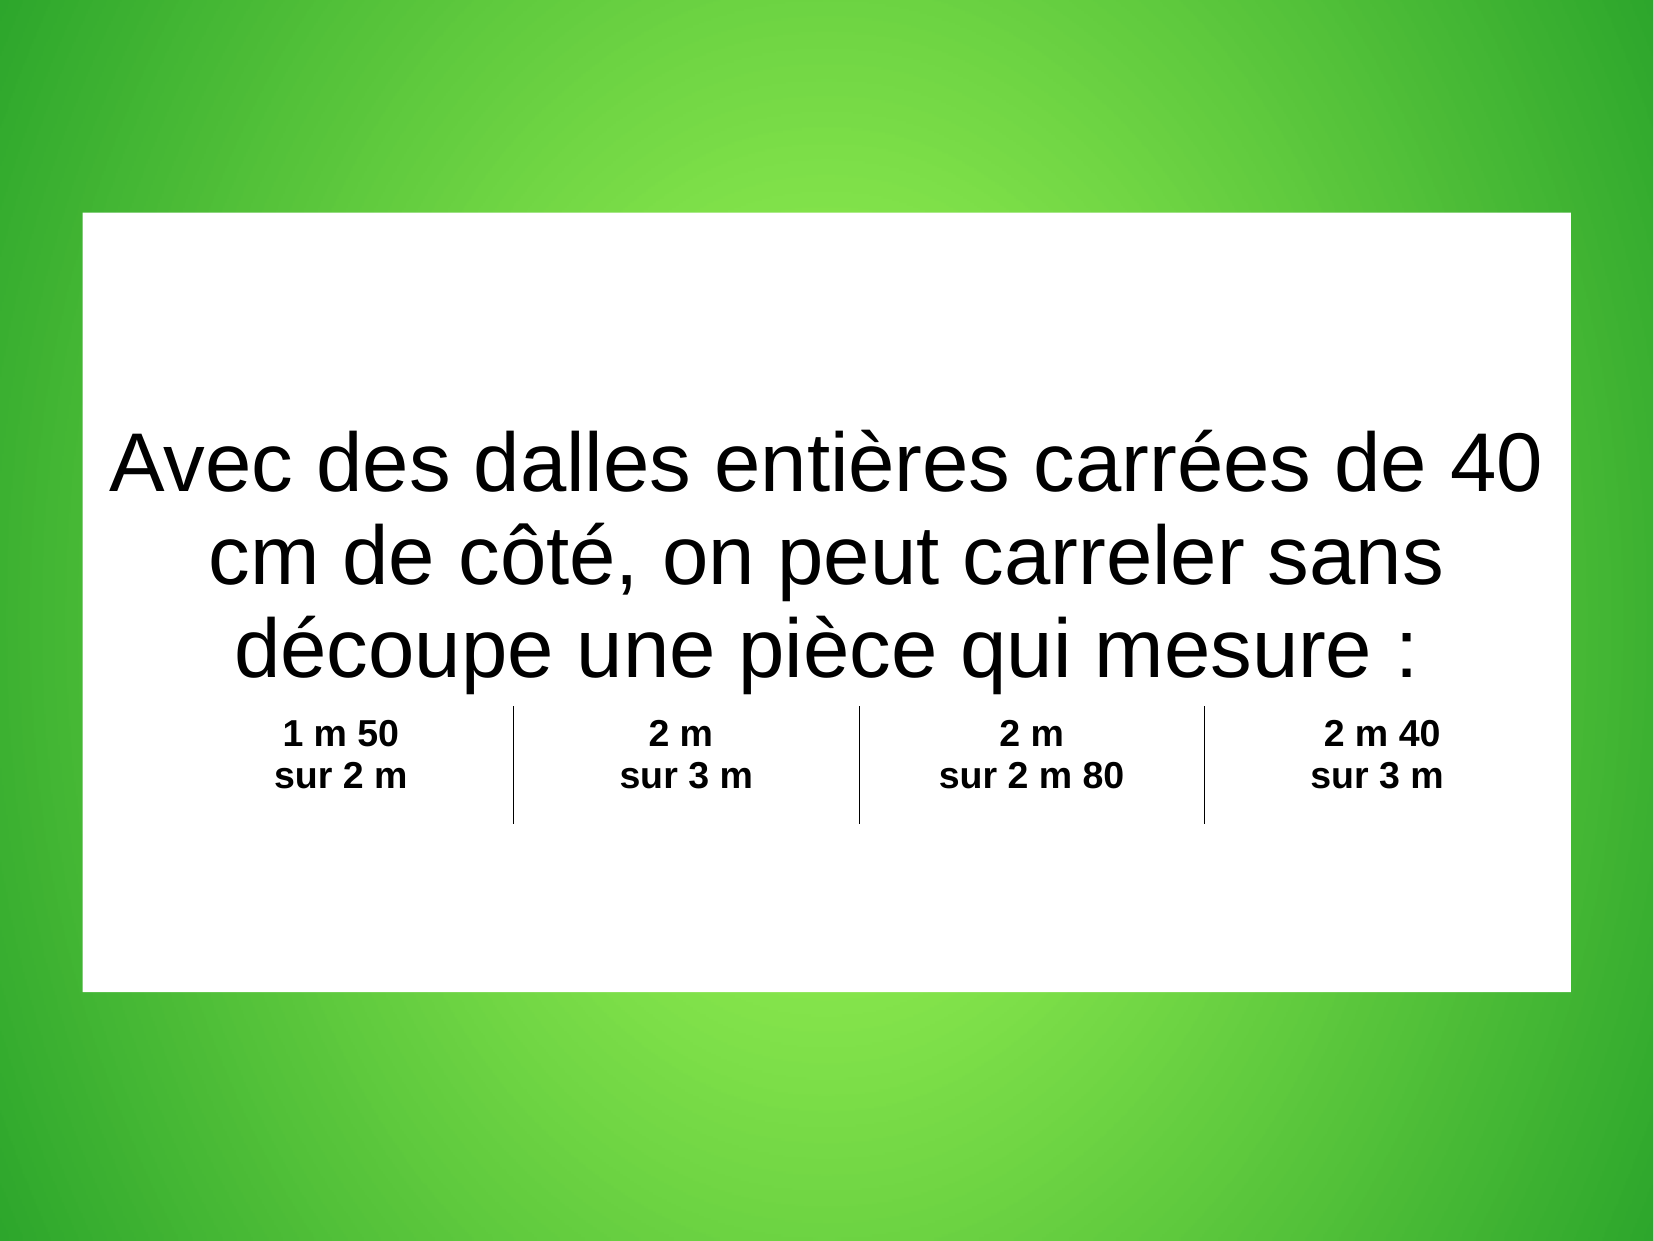

# Avec des dalles entières carrées de 40 cm de côté, on peut carreler sans découpe une pièce qui mesure :
| 1 m 50 sur 2 m | 2 m sur 3 m | 2 m sur 2 m 80 | 2 m 40 sur 3 m |
| --- | --- | --- | --- |